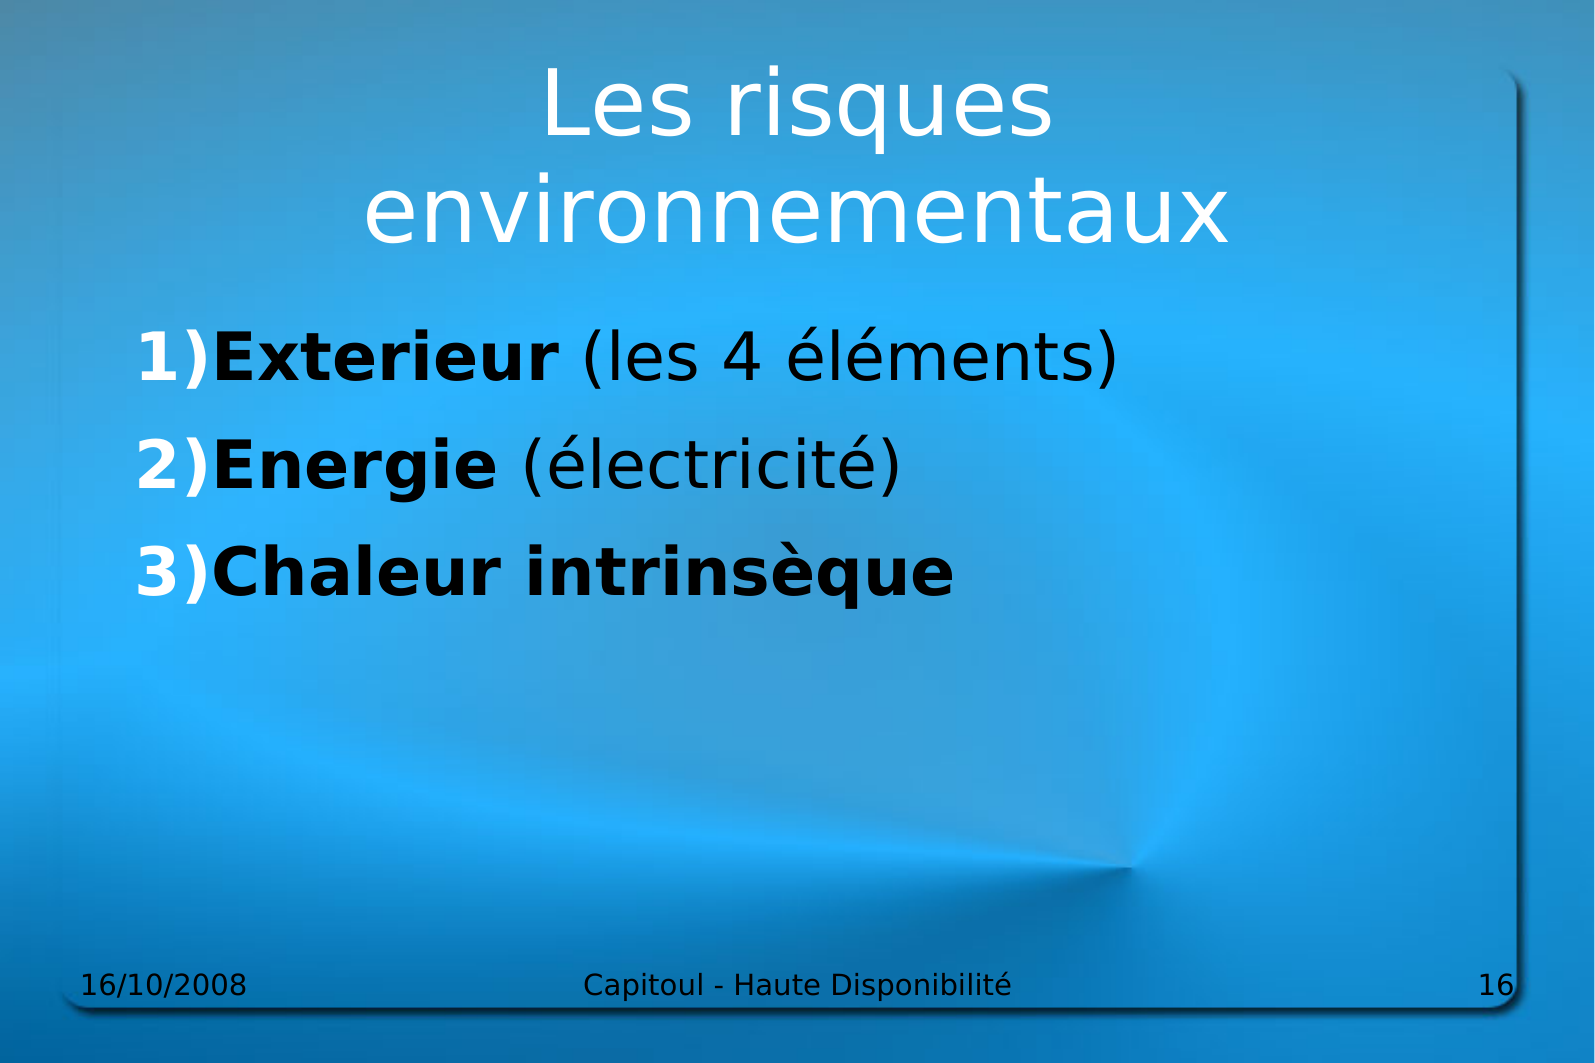

# Les risques environnementaux
Exterieur (les 4 éléments)
Energie (électricité)
Chaleur intrinsèque
16/10/2008
Capitoul - Haute Disponibilité
16